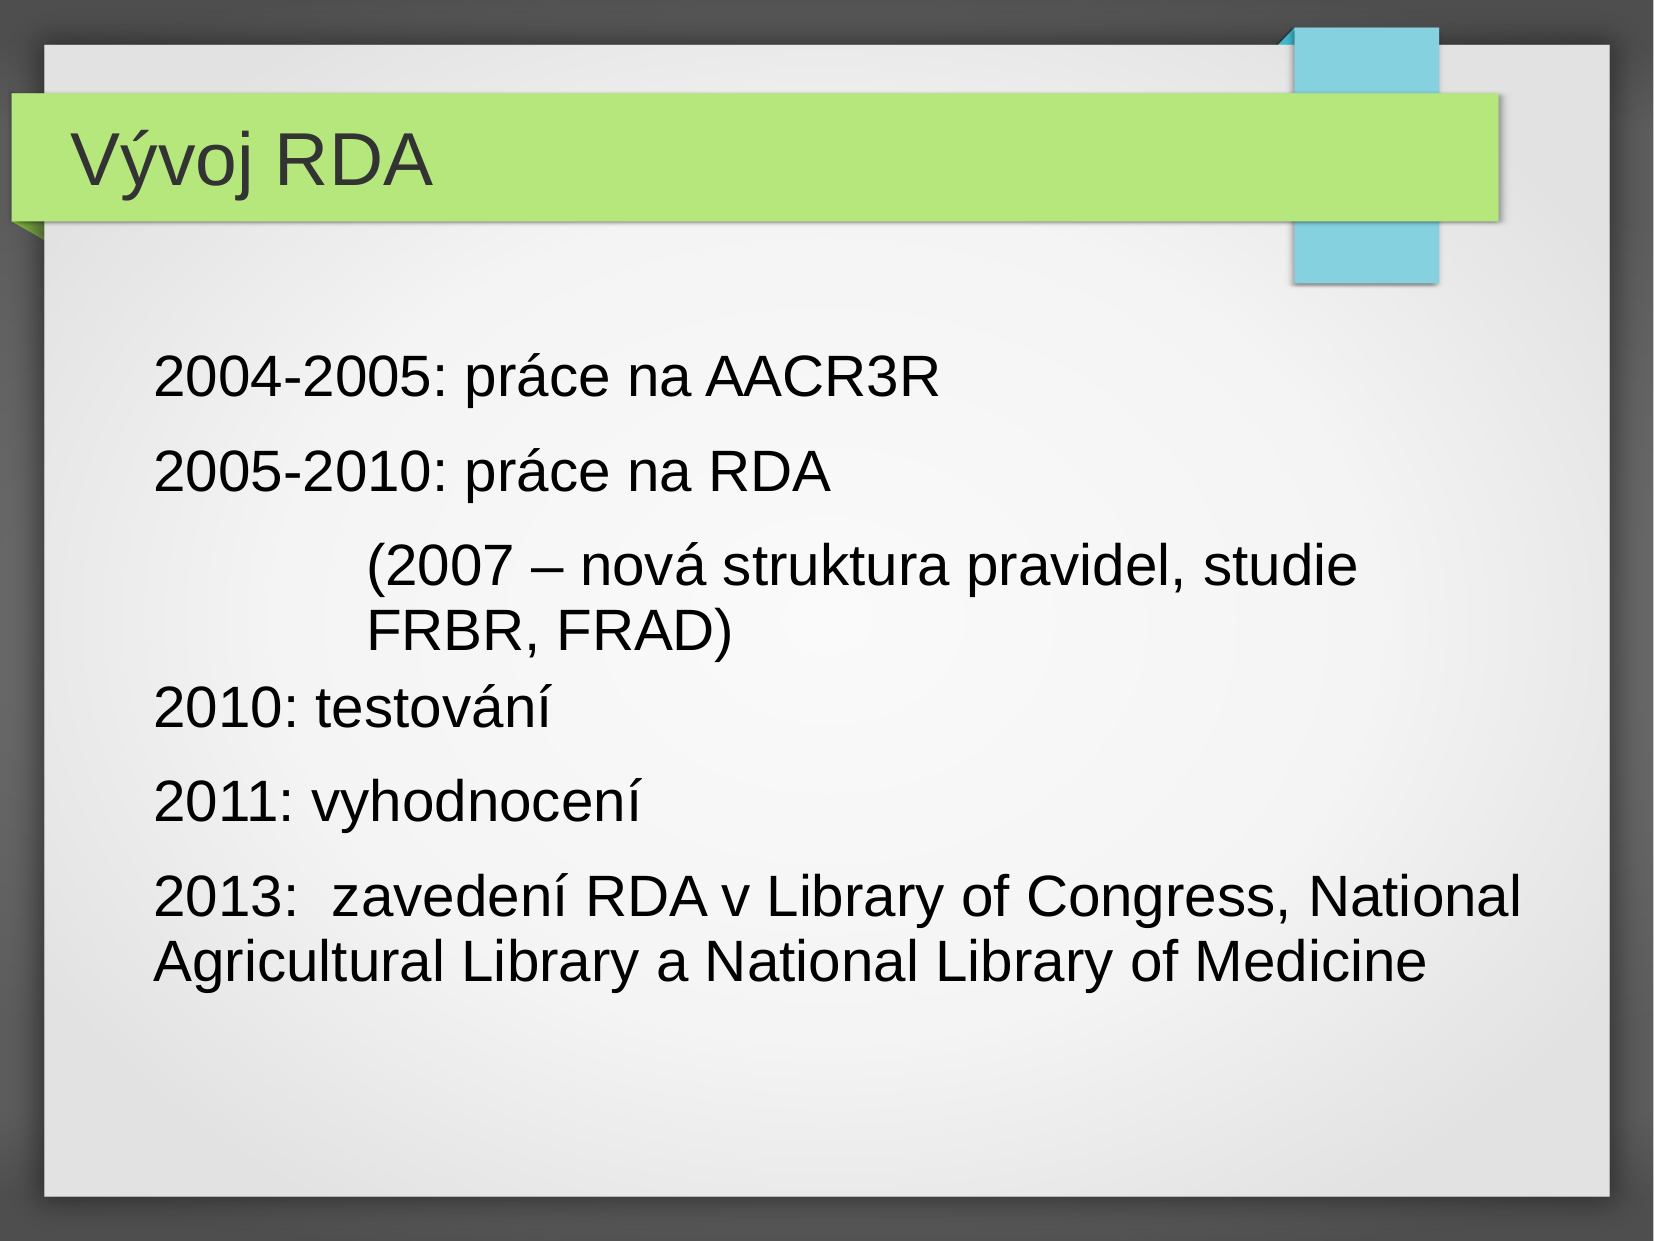

# Vývoj RDA
2004-2005: práce na AACR3R
2005-2010: práce na RDA
(2007 – nová struktura pravidel, studie FRBR, FRAD)
2010: testování
2011: vyhodnocení
2013: zavedení RDA v Library of Congress, National Agricultural Library a National Library of Medicine